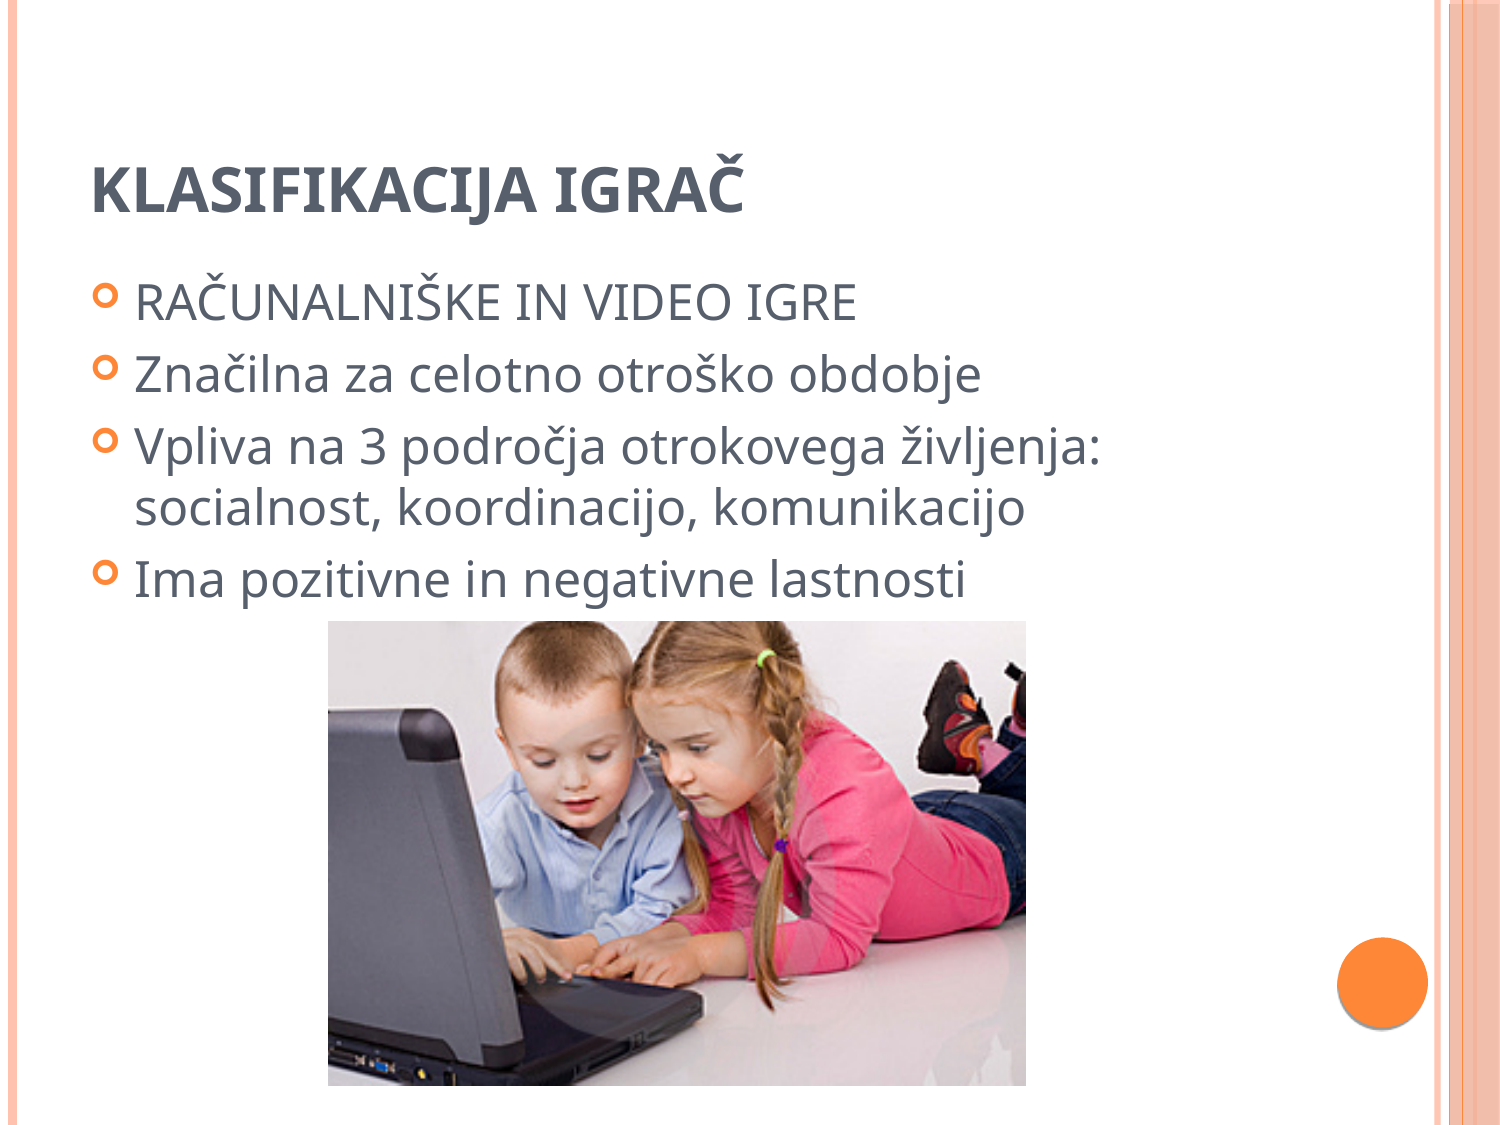

# KLASIFIKACIJA IGRAČ
RAČUNALNIŠKE IN VIDEO IGRE
Značilna za celotno otroško obdobje
Vpliva na 3 področja otrokovega življenja: socialnost, koordinacijo, komunikacijo
Ima pozitivne in negativne lastnosti